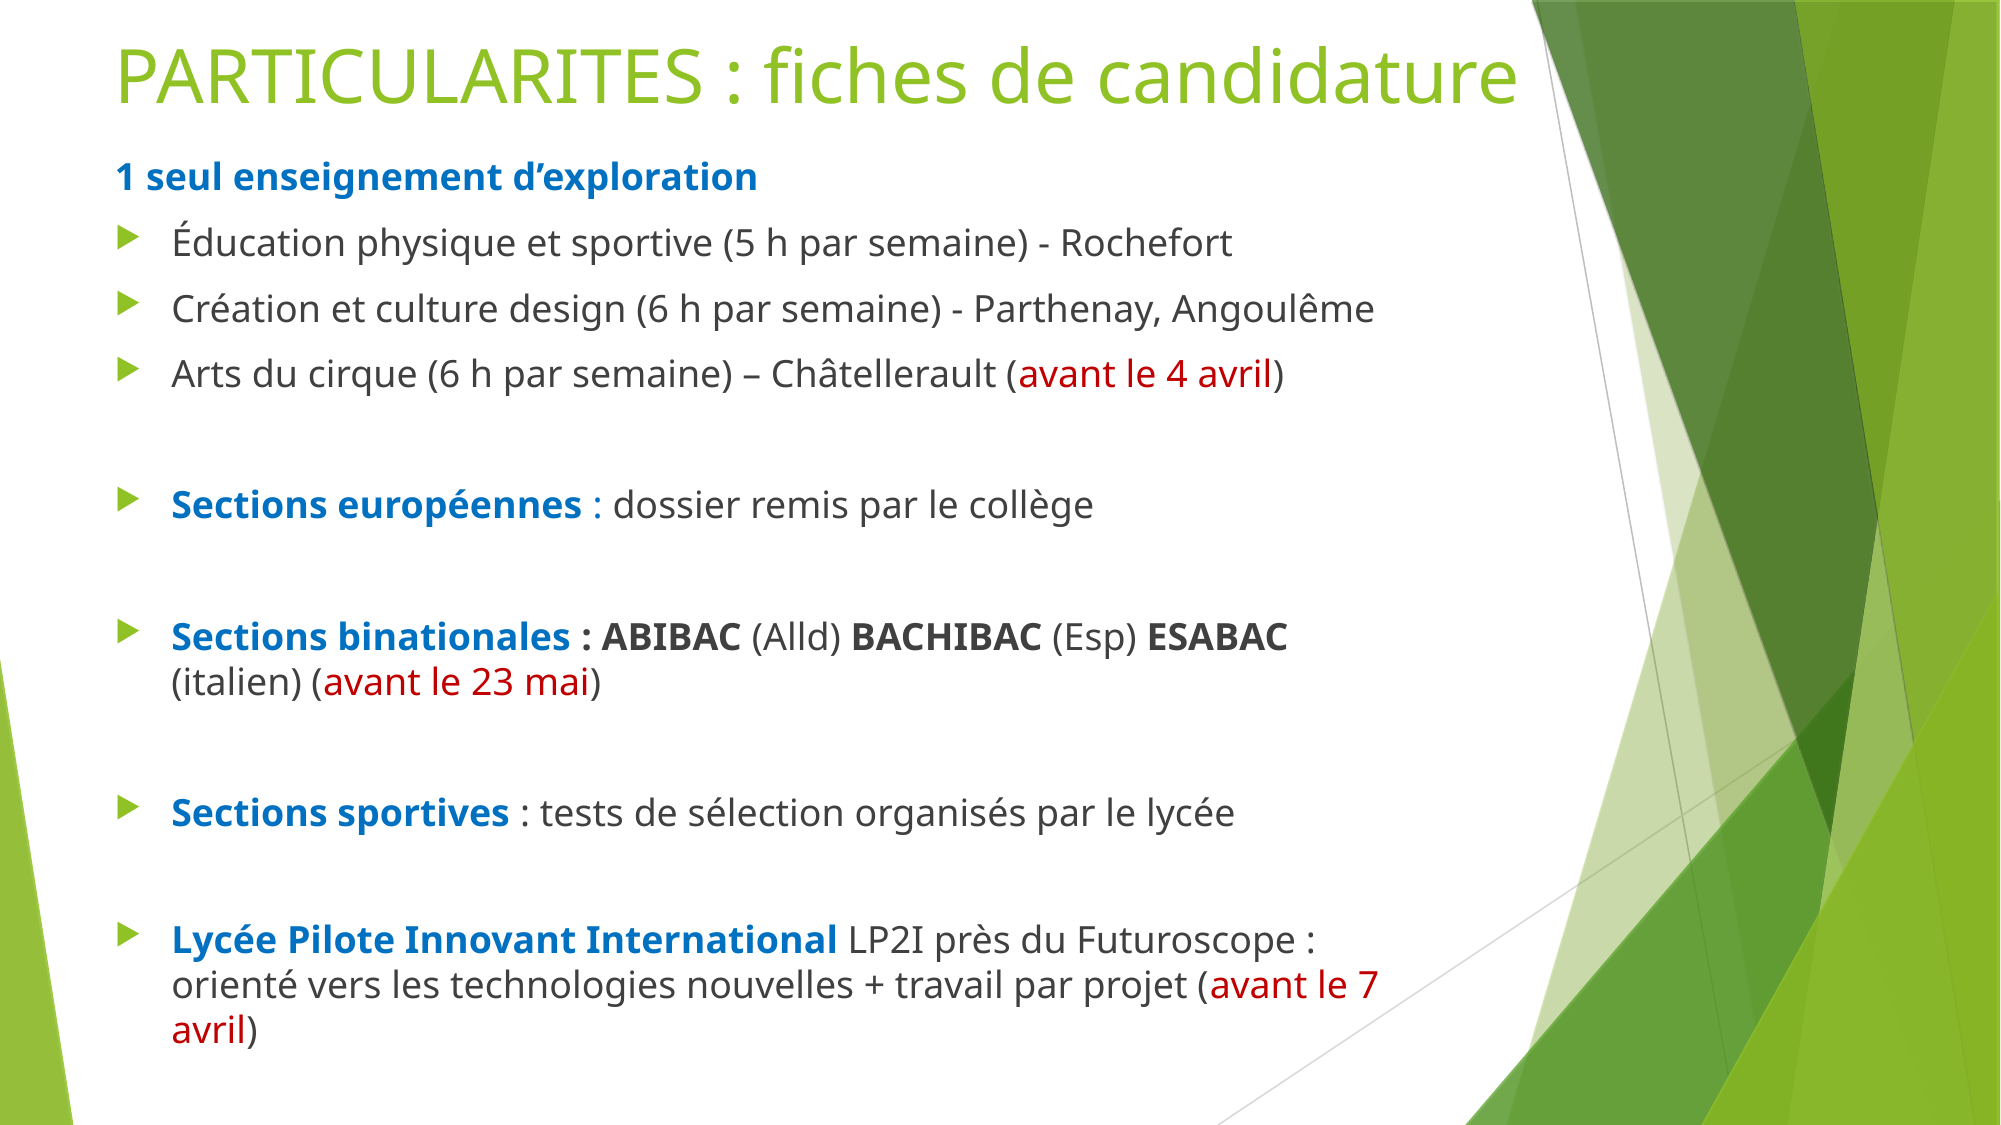

# PARTICULARITES : fiches de candidature
1 seul enseignement d’exploration
Éducation physique et sportive (5 h par semaine) - Rochefort
Création et culture design (6 h par semaine) - Parthenay, Angoulême
Arts du cirque (6 h par semaine) – Châtellerault (avant le 4 avril)
Sections européennes : dossier remis par le collège
Sections binationales : ABIBAC (Alld) BACHIBAC (Esp) ESABAC (italien) (avant le 23 mai)
Sections sportives : tests de sélection organisés par le lycée
Lycée Pilote Innovant International LP2I près du Futuroscope : orienté vers les technologies nouvelles + travail par projet (avant le 7 avril)